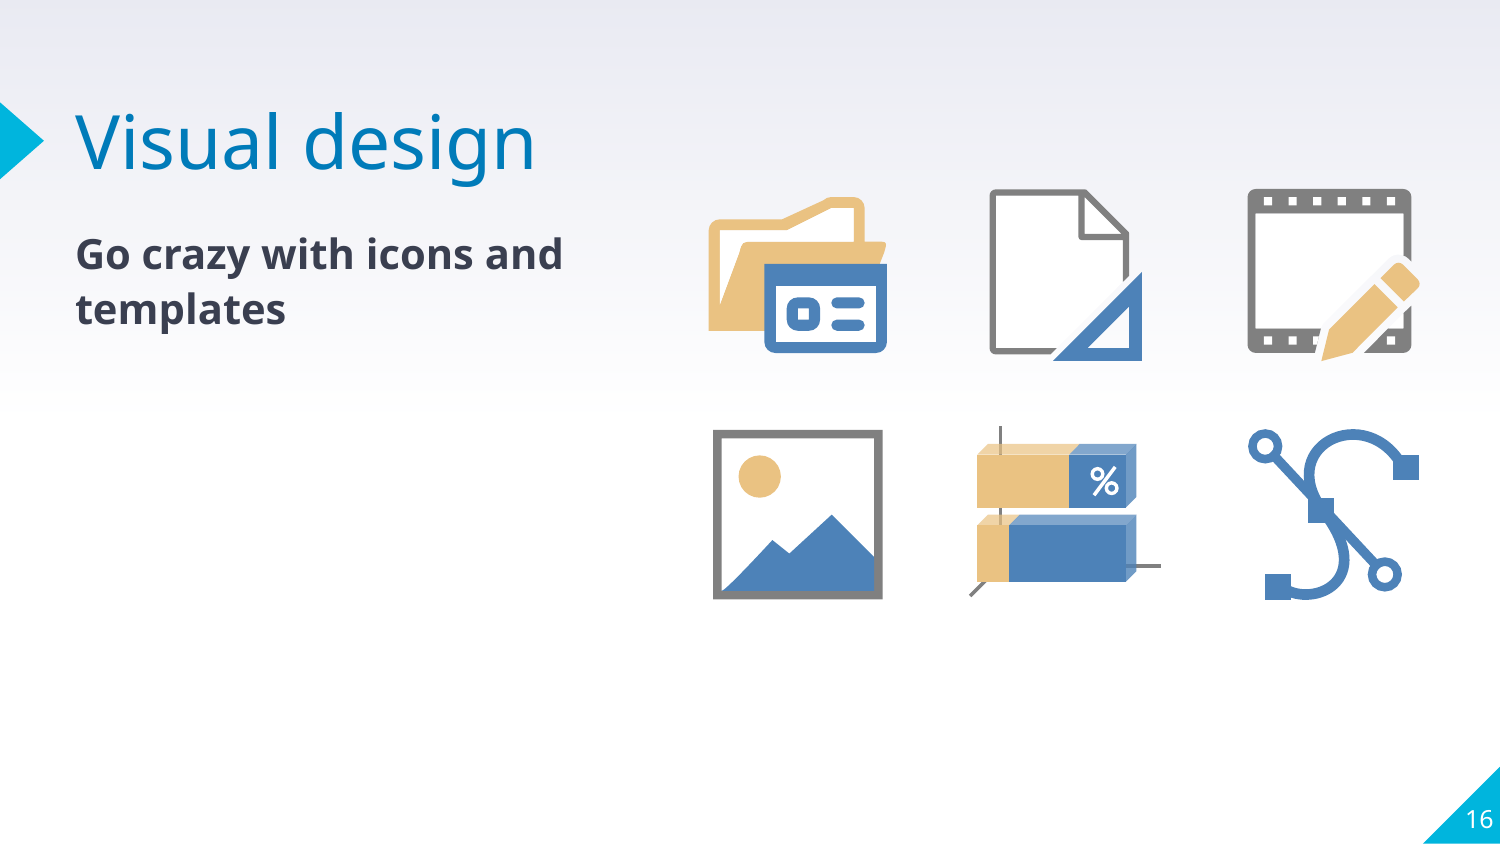

# Visual design
Go crazy with icons and templates